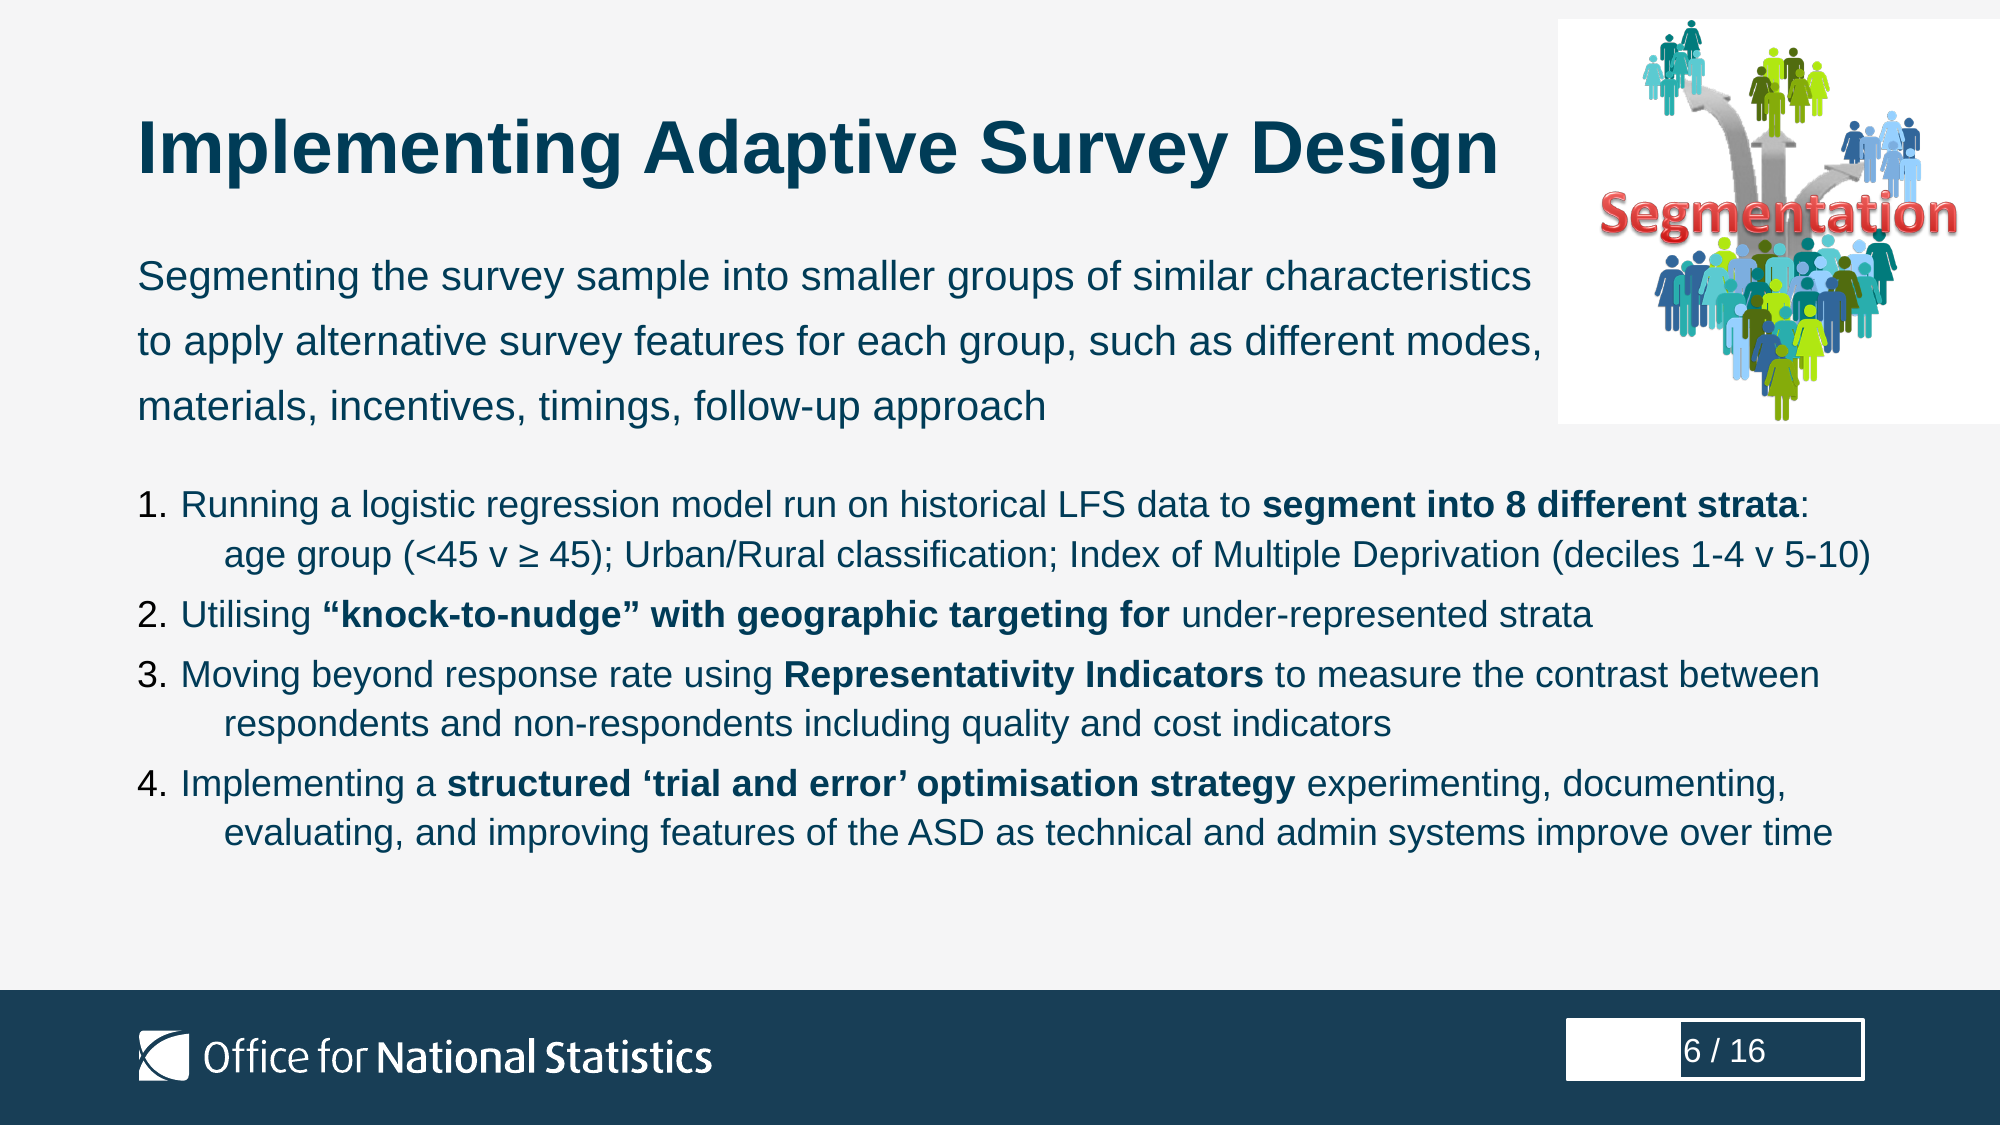

# Implementing Adaptive Survey Design
Segmenting the survey sample into smaller groups of similar characteristics to apply alternative survey features for each group, such as different modes, materials, incentives, timings, follow-up approach
Running a logistic regression model run on historical LFS data to segment into 8 different strata: age group (<45 v ≥ 45); Urban/Rural classification; Index of Multiple Deprivation (deciles 1-4 v 5-10)
Utilising “knock-to-nudge” with geographic targeting for under-represented strata
Moving beyond response rate using Representativity Indicators to measure the contrast between respondents and non-respondents including quality and cost indicators
Implementing a structured ‘trial and error’ optimisation strategy experimenting, documenting, evaluating, and improving features of the ASD as technical and admin systems improve over time
 6 / 16